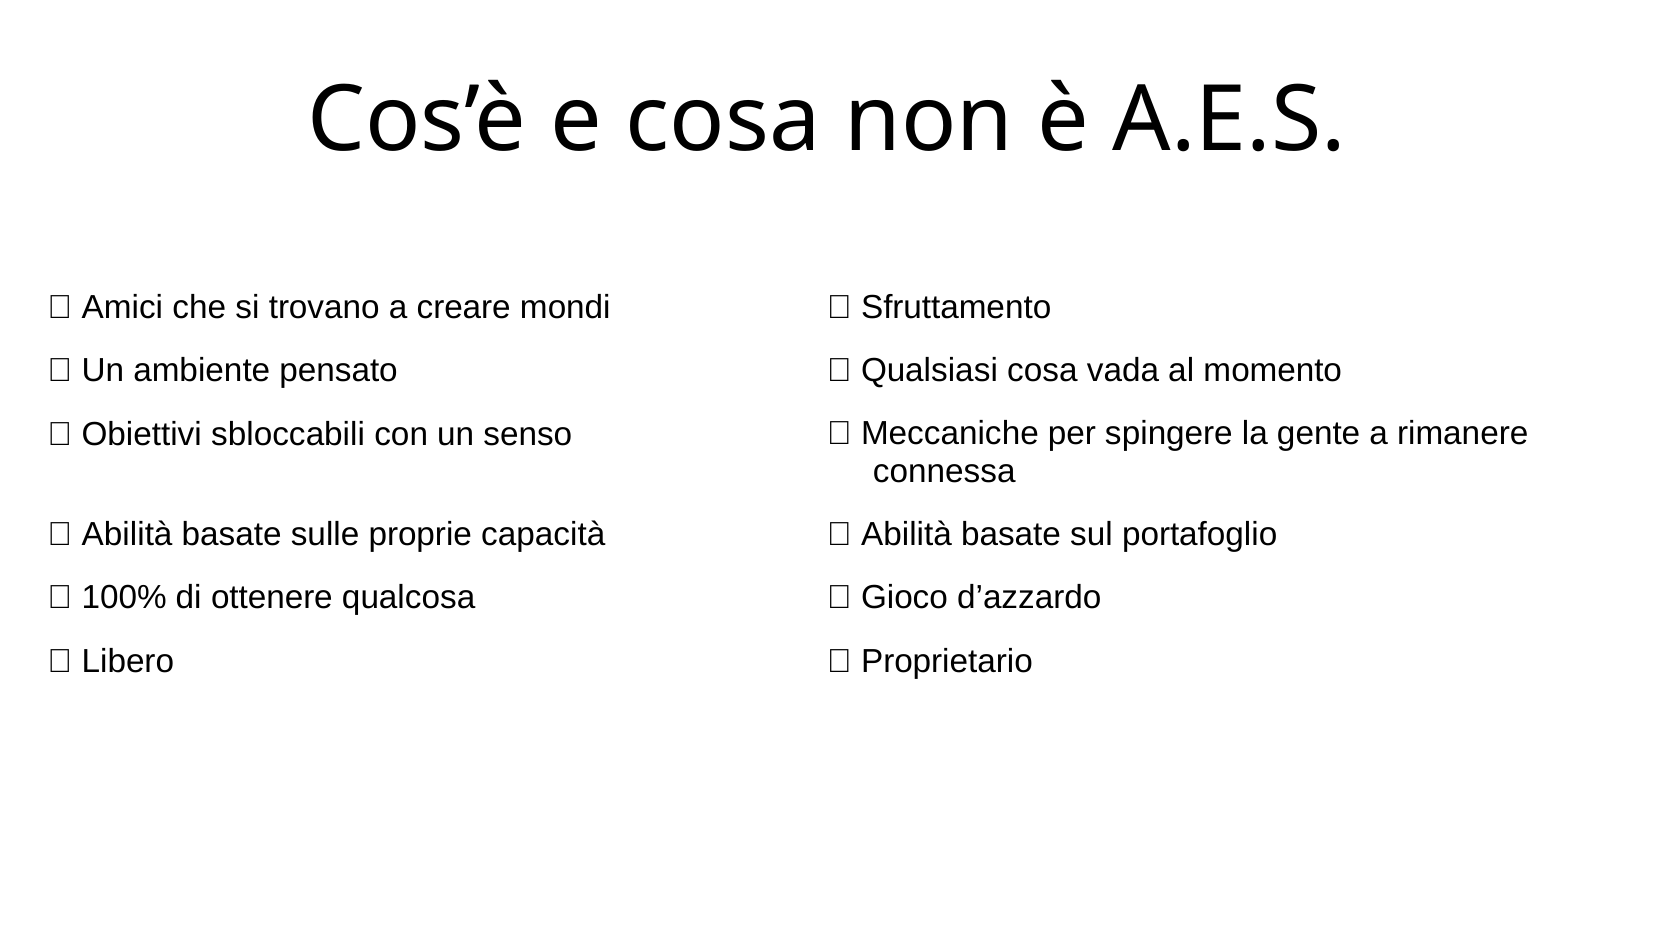

# Cos’è e cosa non è A.E.S.
❌ Sfruttamento
❌ Qualsiasi cosa vada al momento
❌ Meccaniche per spingere la gente a rimanere
 connessa
❌ Abilità basate sul portafoglio
❌ Gioco d’azzardo
❌ Proprietario
✅ Amici che si trovano a creare mondi
✅ Un ambiente pensato
✅ Obiettivi sbloccabili con un senso
✅ Abilità basate sulle proprie capacità
✅ 100% di ottenere qualcosa
✅ Libero